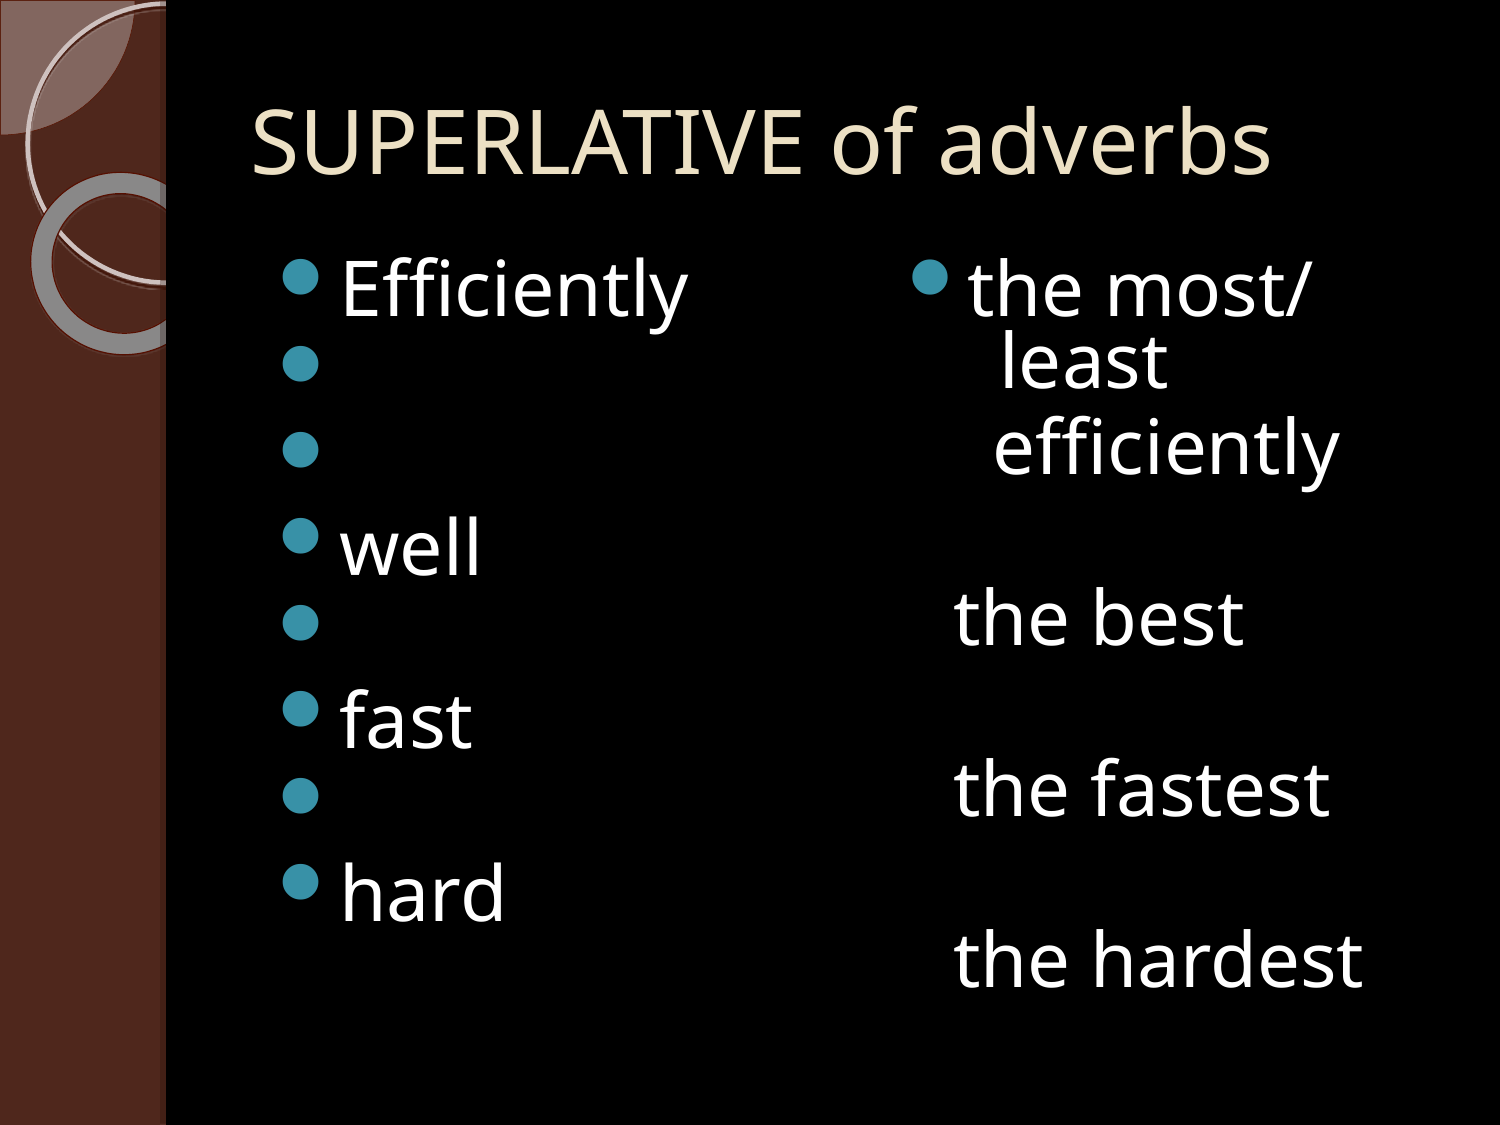

# SUPERLATIVE of adverbs
Efficiently
well
fast
hard
the most/ least
 efficiently
the best
the fastest
the hardest